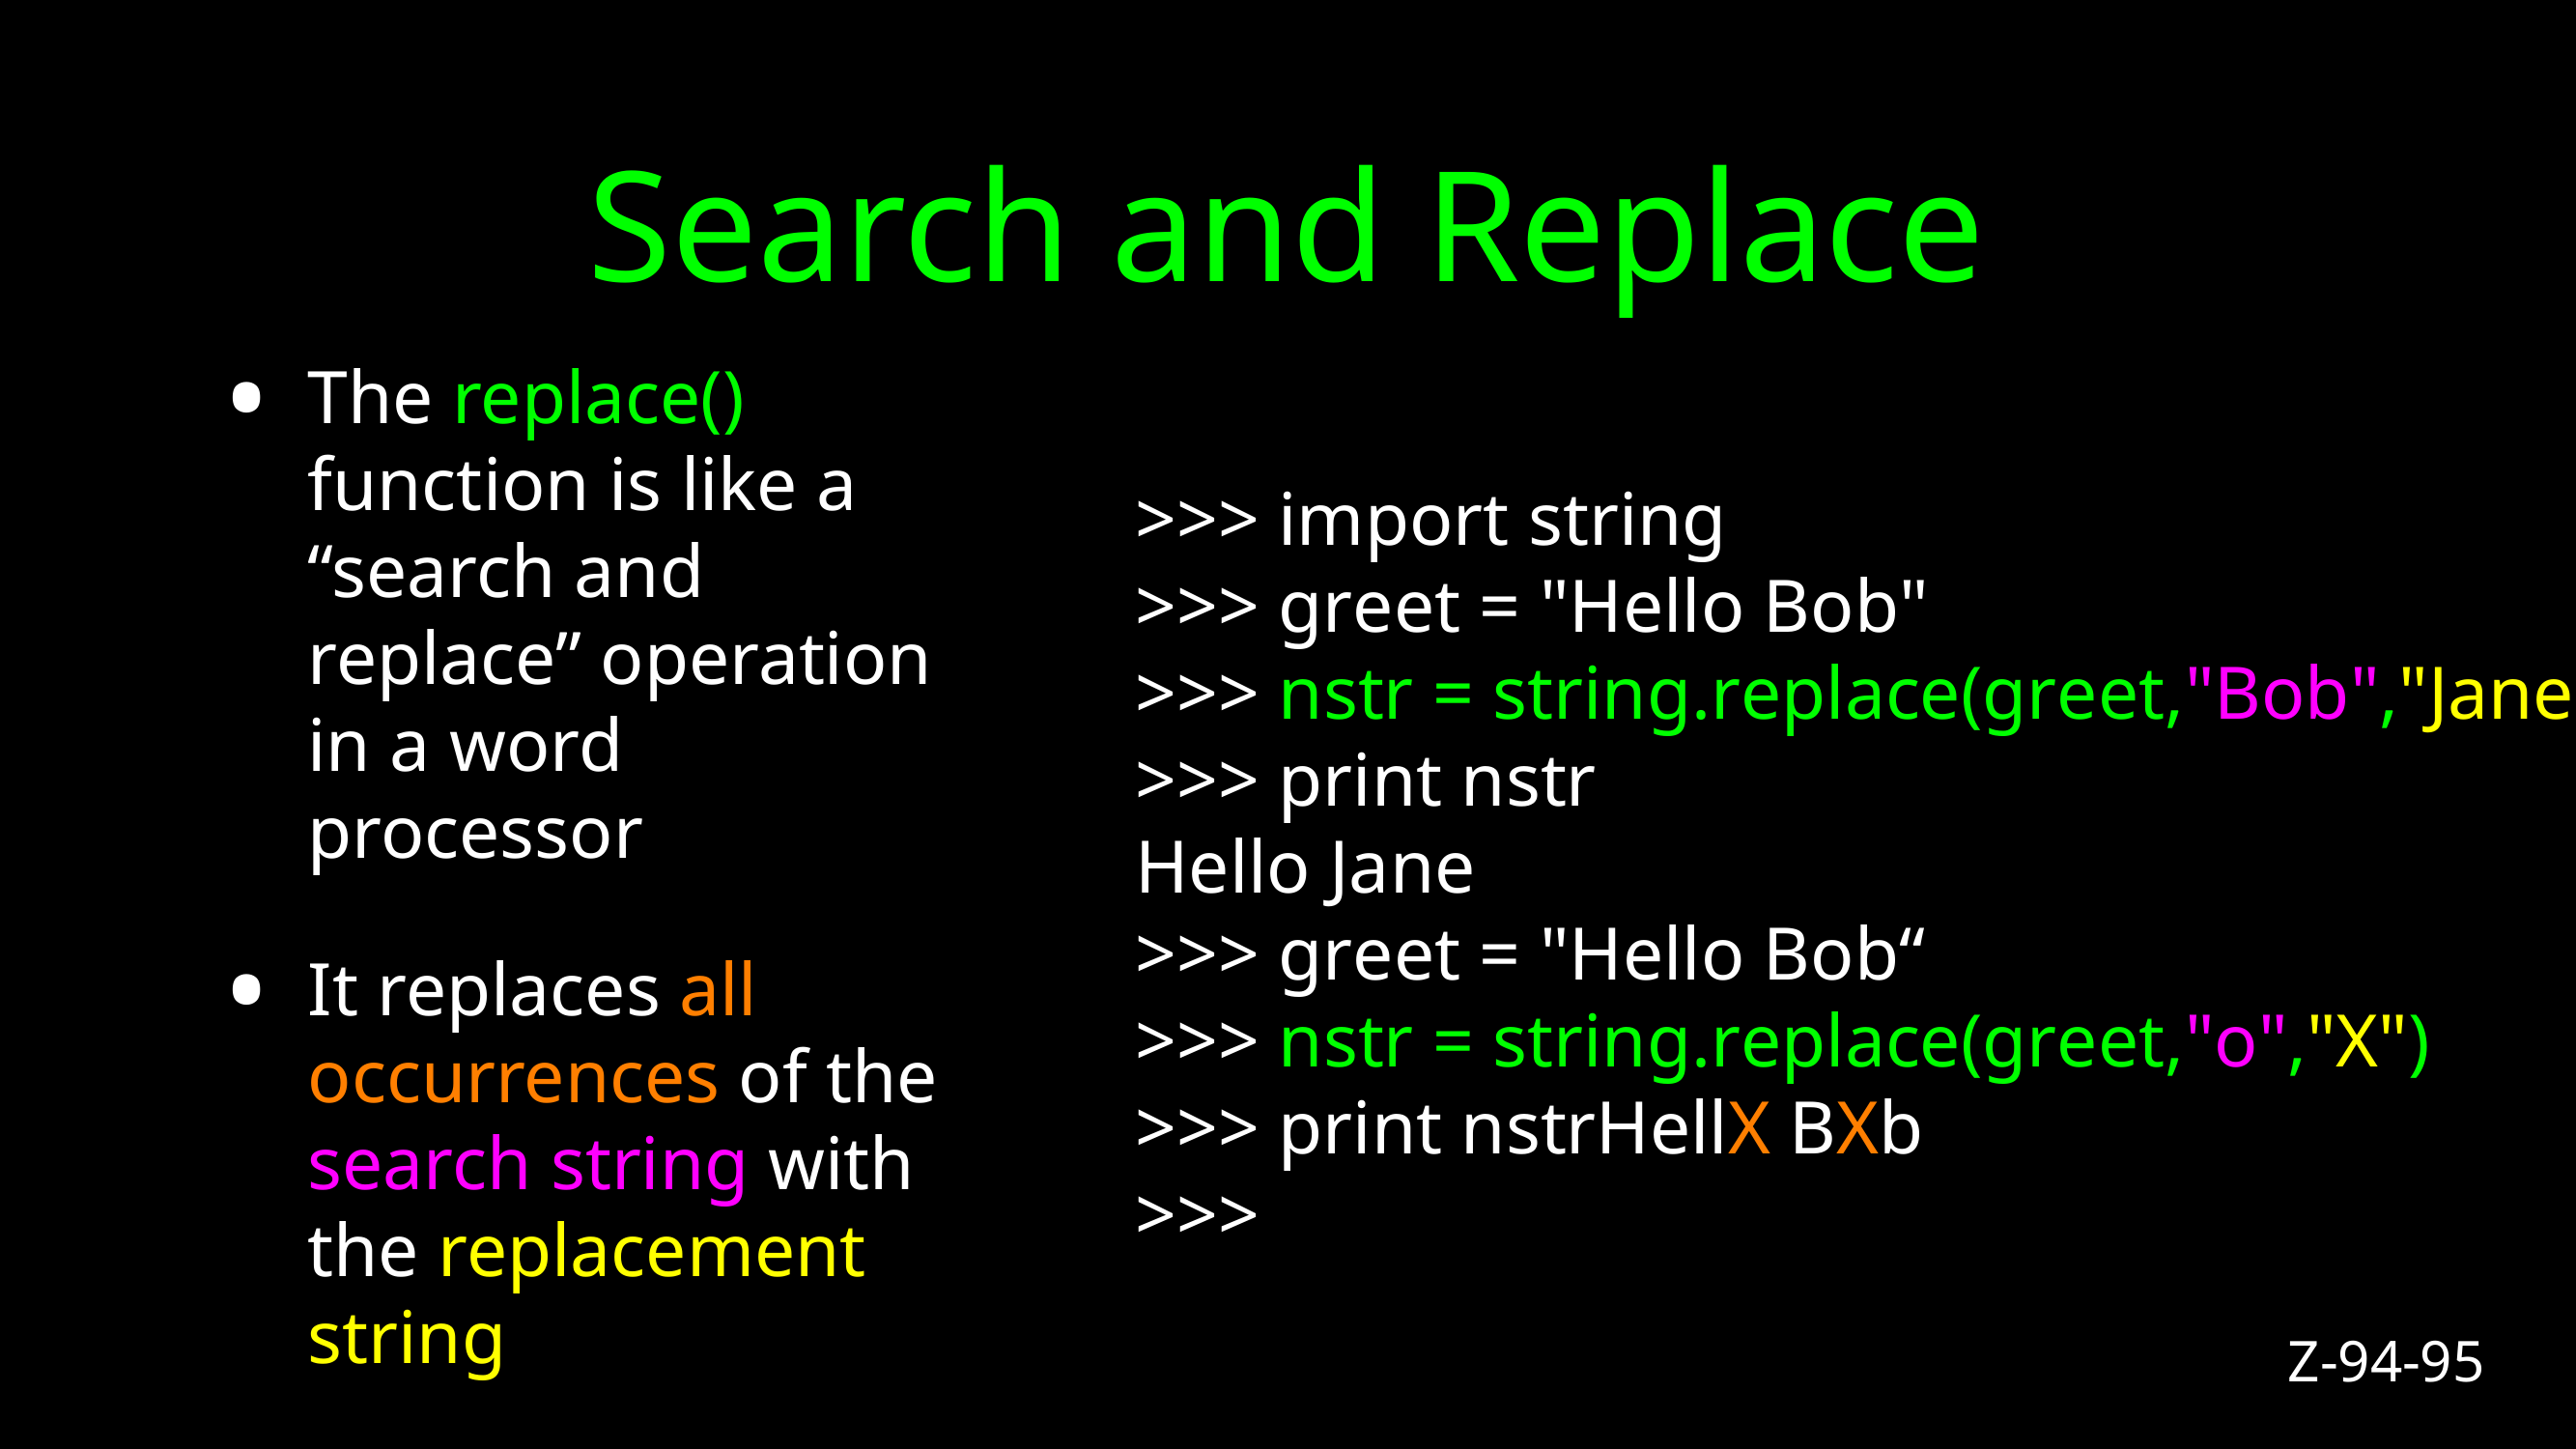

# Search and Replace
The replace() function is like a “search and replace” operation in a word processor
It replaces all occurrences of the search string with the replacement string
>>> import string
>>> greet = "Hello Bob"
>>> nstr = string.replace(greet,"Bob","Jane")
>>> print nstr
Hello Jane
>>> greet = "Hello Bob“
>>> nstr = string.replace(greet,"o","X")
>>> print nstrHellX BXb
>>>
Z-94-95